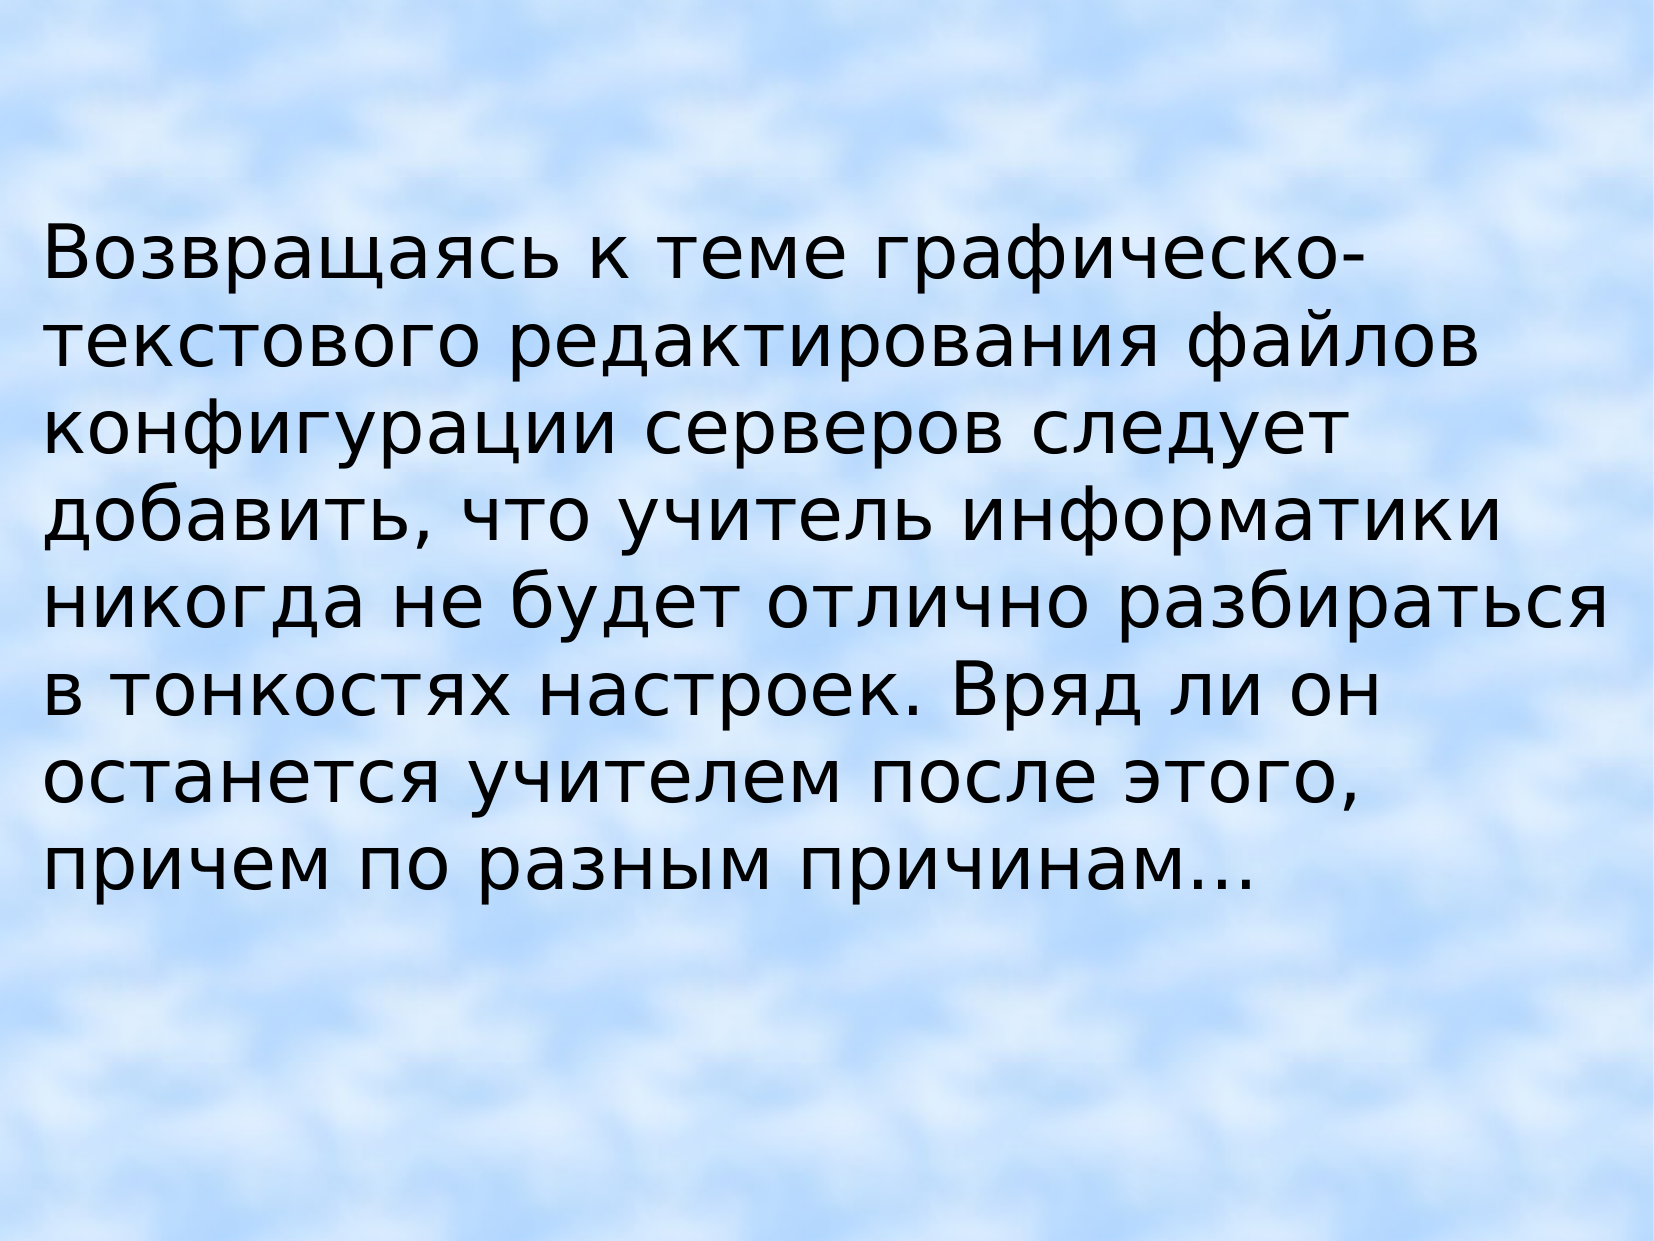

Возвращаясь к теме графическо- текстового редактирования файлов конфигурации серверов следует добавить, что учитель информатики никогда не будет отлично разбираться в тонкостях настроек. Вряд ли он останется учителем после этого, причем по разным причинам...